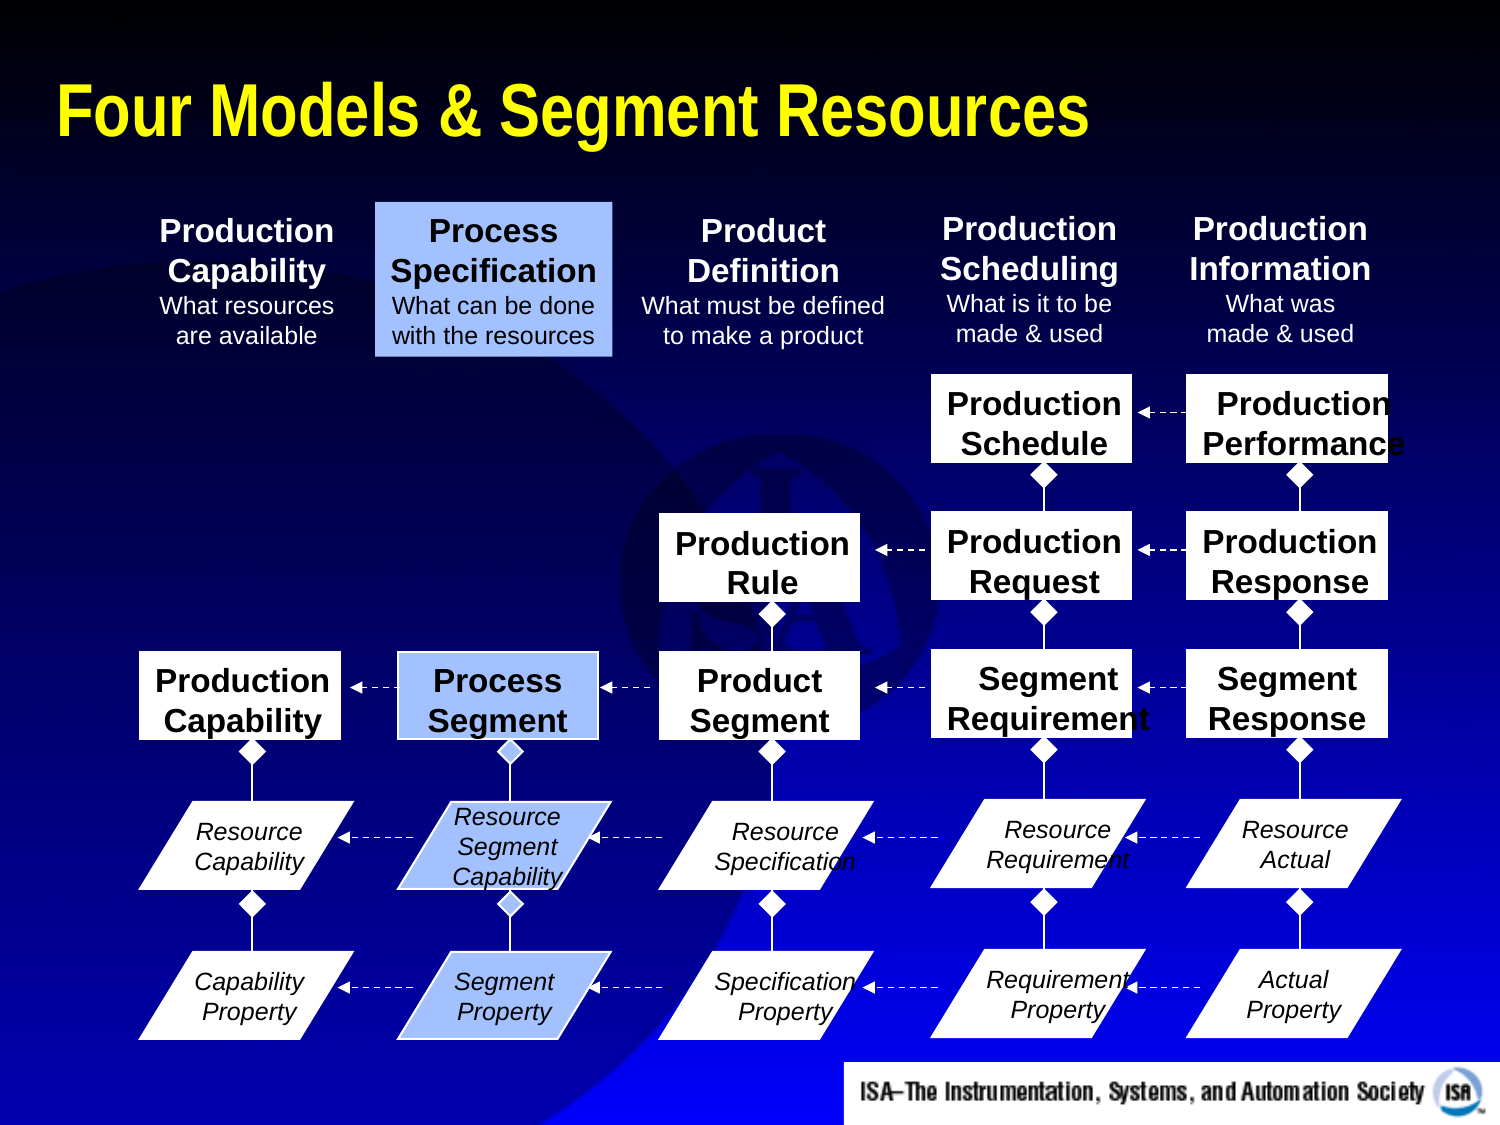

# Four Models & Segment Resources
Production
Scheduling
What is it to be
made & used
Production
Information
What was
made & used
Production
Capability
What resources
are available
Process
Specification
What can be done
with the resources
Product
Definition
What must be defined
to make a product
Production
Schedule
Production
Performance
Production
Request
Production
Response
Production
Rule
Segment
Requirement
Segment
Response
Production
Capability
Process
Segment
Product
Segment
Resource
Requirement
Resource
Actual
Resource
Capability
Resource
Segment
Capability
Resource
Specification
Requirement
Property
Actual
Property
Capability
Property
Segment
Property
Specification
Property